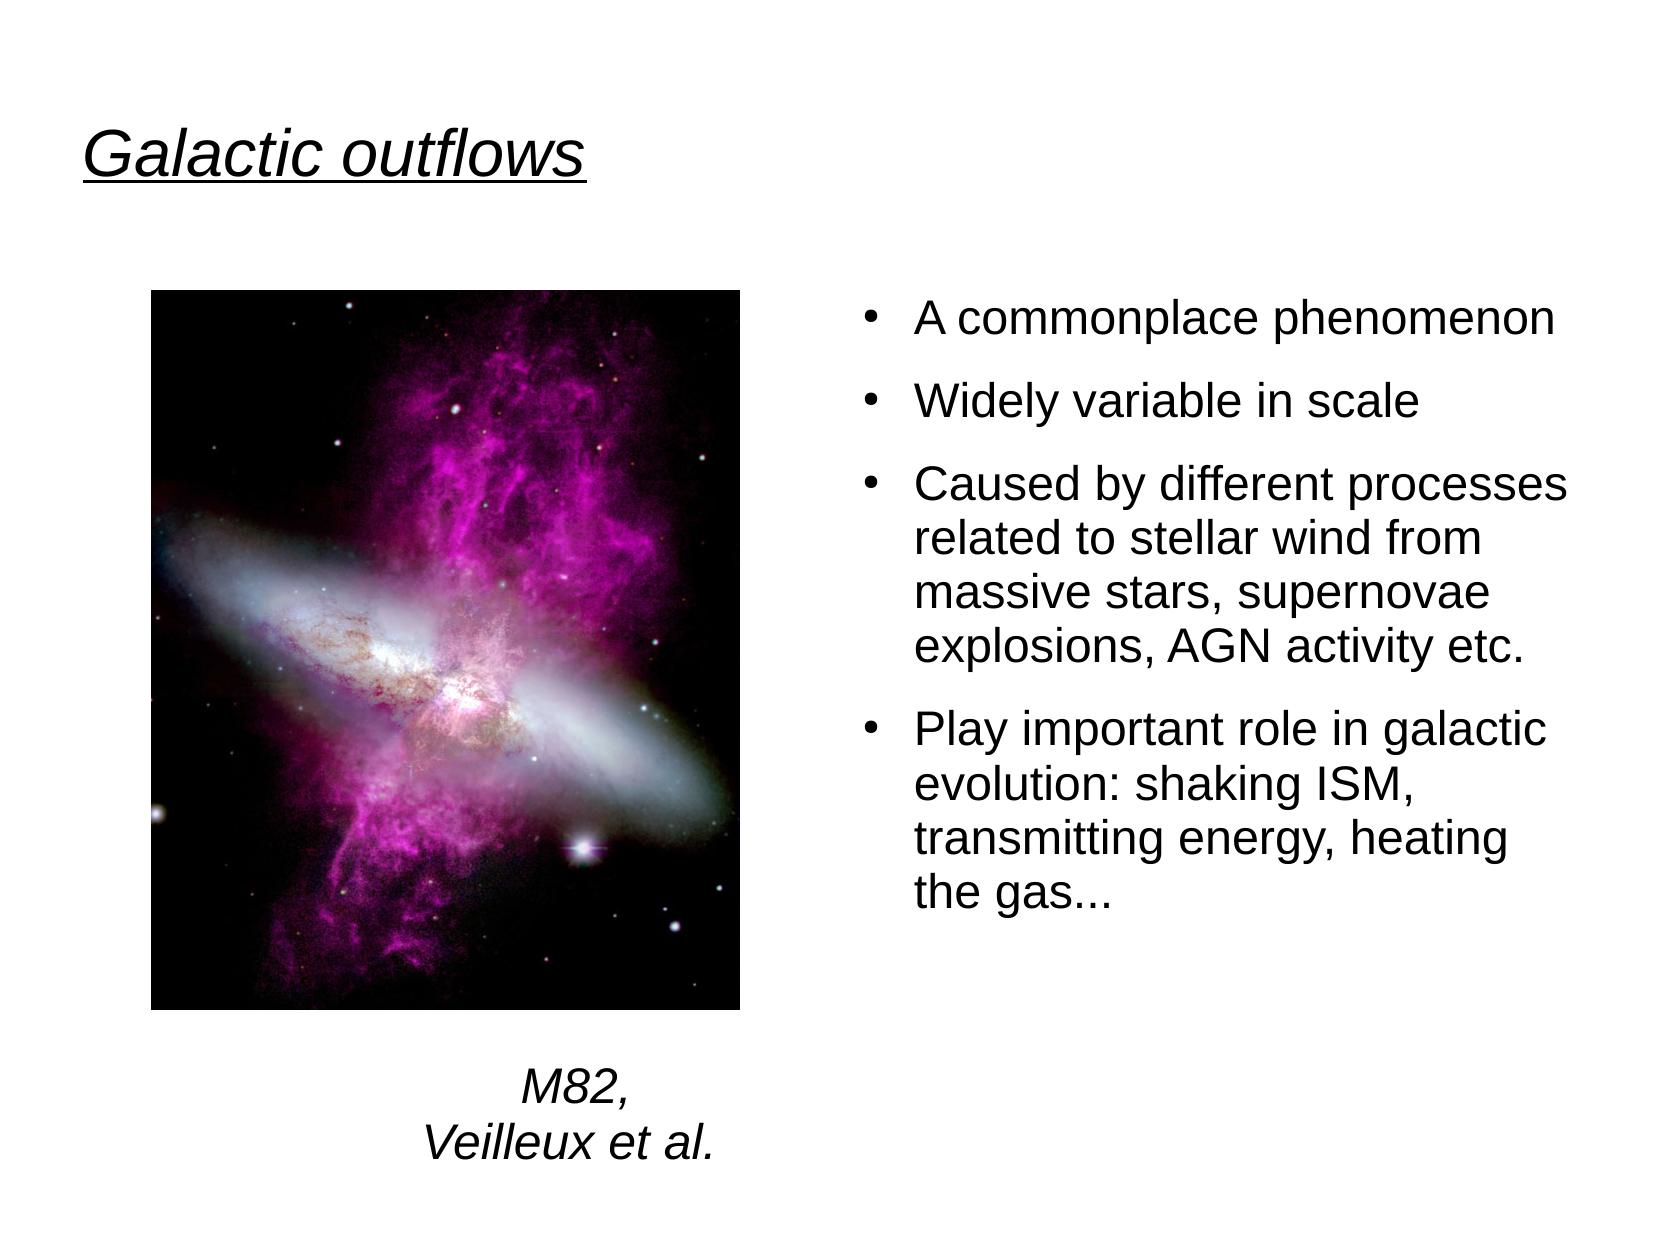

# Galactic outflows
A commonplace phenomenon
Widely variable in scale
Caused by different processes related to stellar wind from massive stars, supernovae explosions, AGN activity etc.
Play important role in galactic evolution: shaking ISM, transmitting energy, heating the gas...
 M82, Veilleux et al.